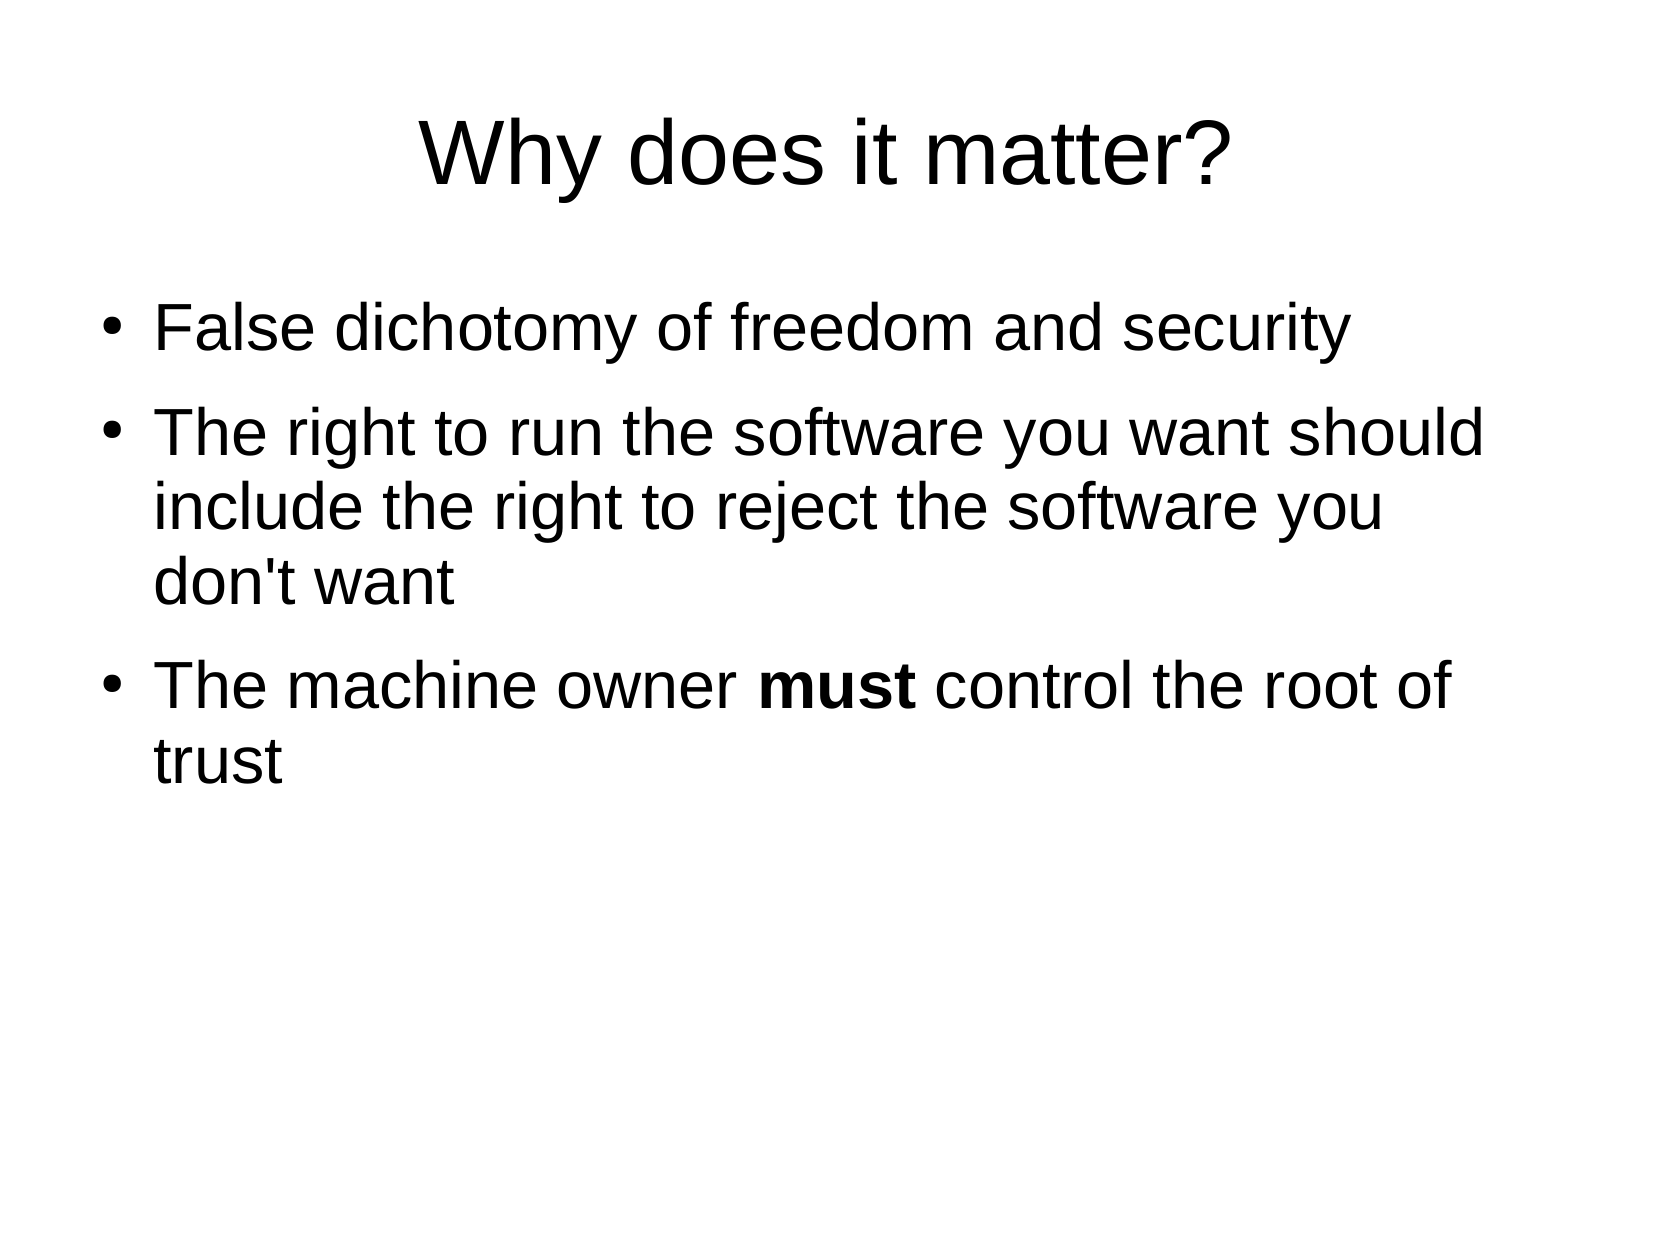

# Why does it matter?
False dichotomy of freedom and security
The right to run the software you want should include the right to reject the software you don't want
The machine owner must control the root of trust